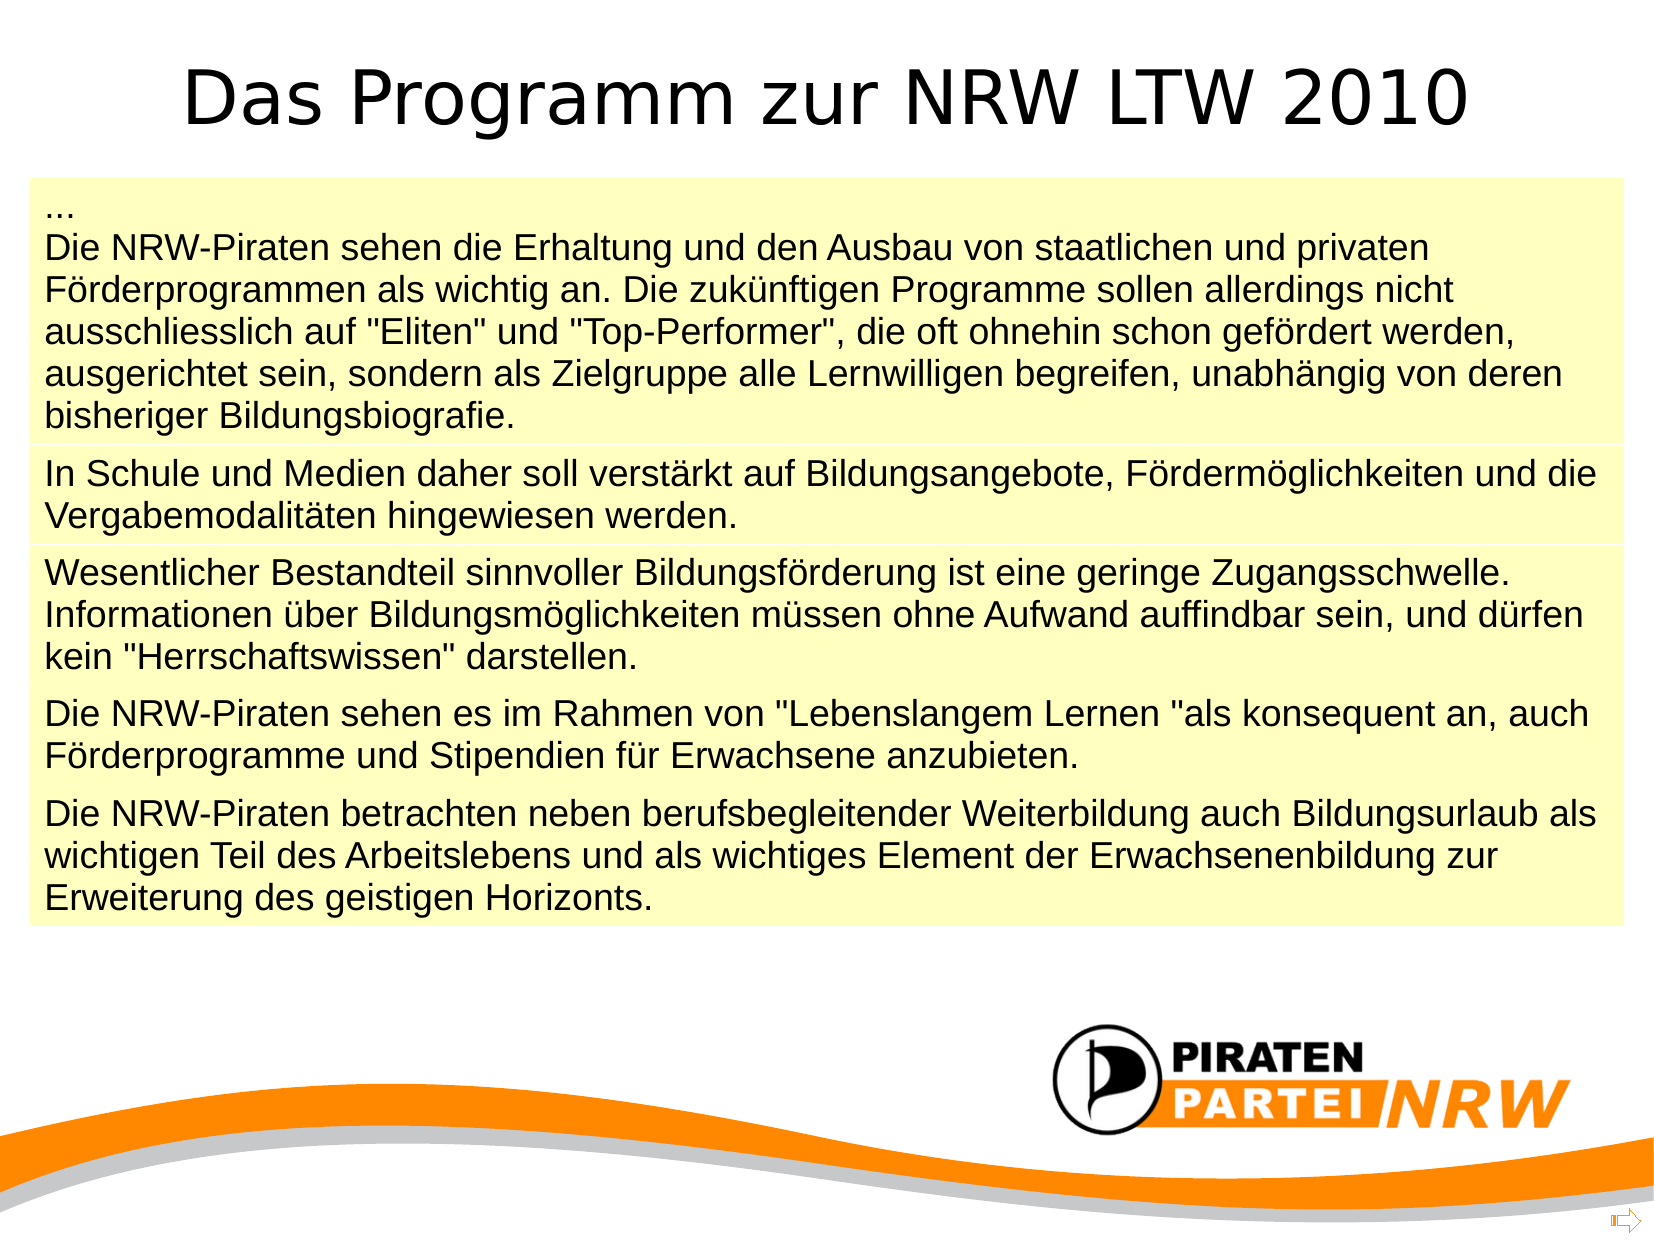

# Das Programm zur NRW LTW 2010
| ... Die NRW-Piraten sehen die Erhaltung und den Ausbau von staatlichen und privaten Förderprogrammen als wichtig an. Die zukünftigen Programme sollen allerdings nicht ausschliesslich auf "Eliten" und "Top-Performer", die oft ohnehin schon gefördert werden, ausgerichtet sein, sondern als Zielgruppe alle Lernwilligen begreifen, unabhängig von deren bisheriger Bildungsbiografie. |
| --- |
| In Schule und Medien daher soll verstärkt auf Bildungsangebote, Fördermöglichkeiten und die Vergabemodalitäten hingewiesen werden. |
| Wesentlicher Bestandteil sinnvoller Bildungsförderung ist eine geringe Zugangsschwelle. Informationen über Bildungsmöglichkeiten müssen ohne Aufwand auffindbar sein, und dürfen kein "Herrschaftswissen" darstellen. |
| Die NRW-Piraten sehen es im Rahmen von "Lebenslangem Lernen "als konsequent an, auch Förderprogramme und Stipendien für Erwachsene anzubieten. |
| Die NRW-Piraten betrachten neben berufsbegleitender Weiterbildung auch Bildungsurlaub als wichtigen Teil des Arbeitslebens und als wichtiges Element der Erwachsenenbildung zur Erweiterung des geistigen Horizonts. |